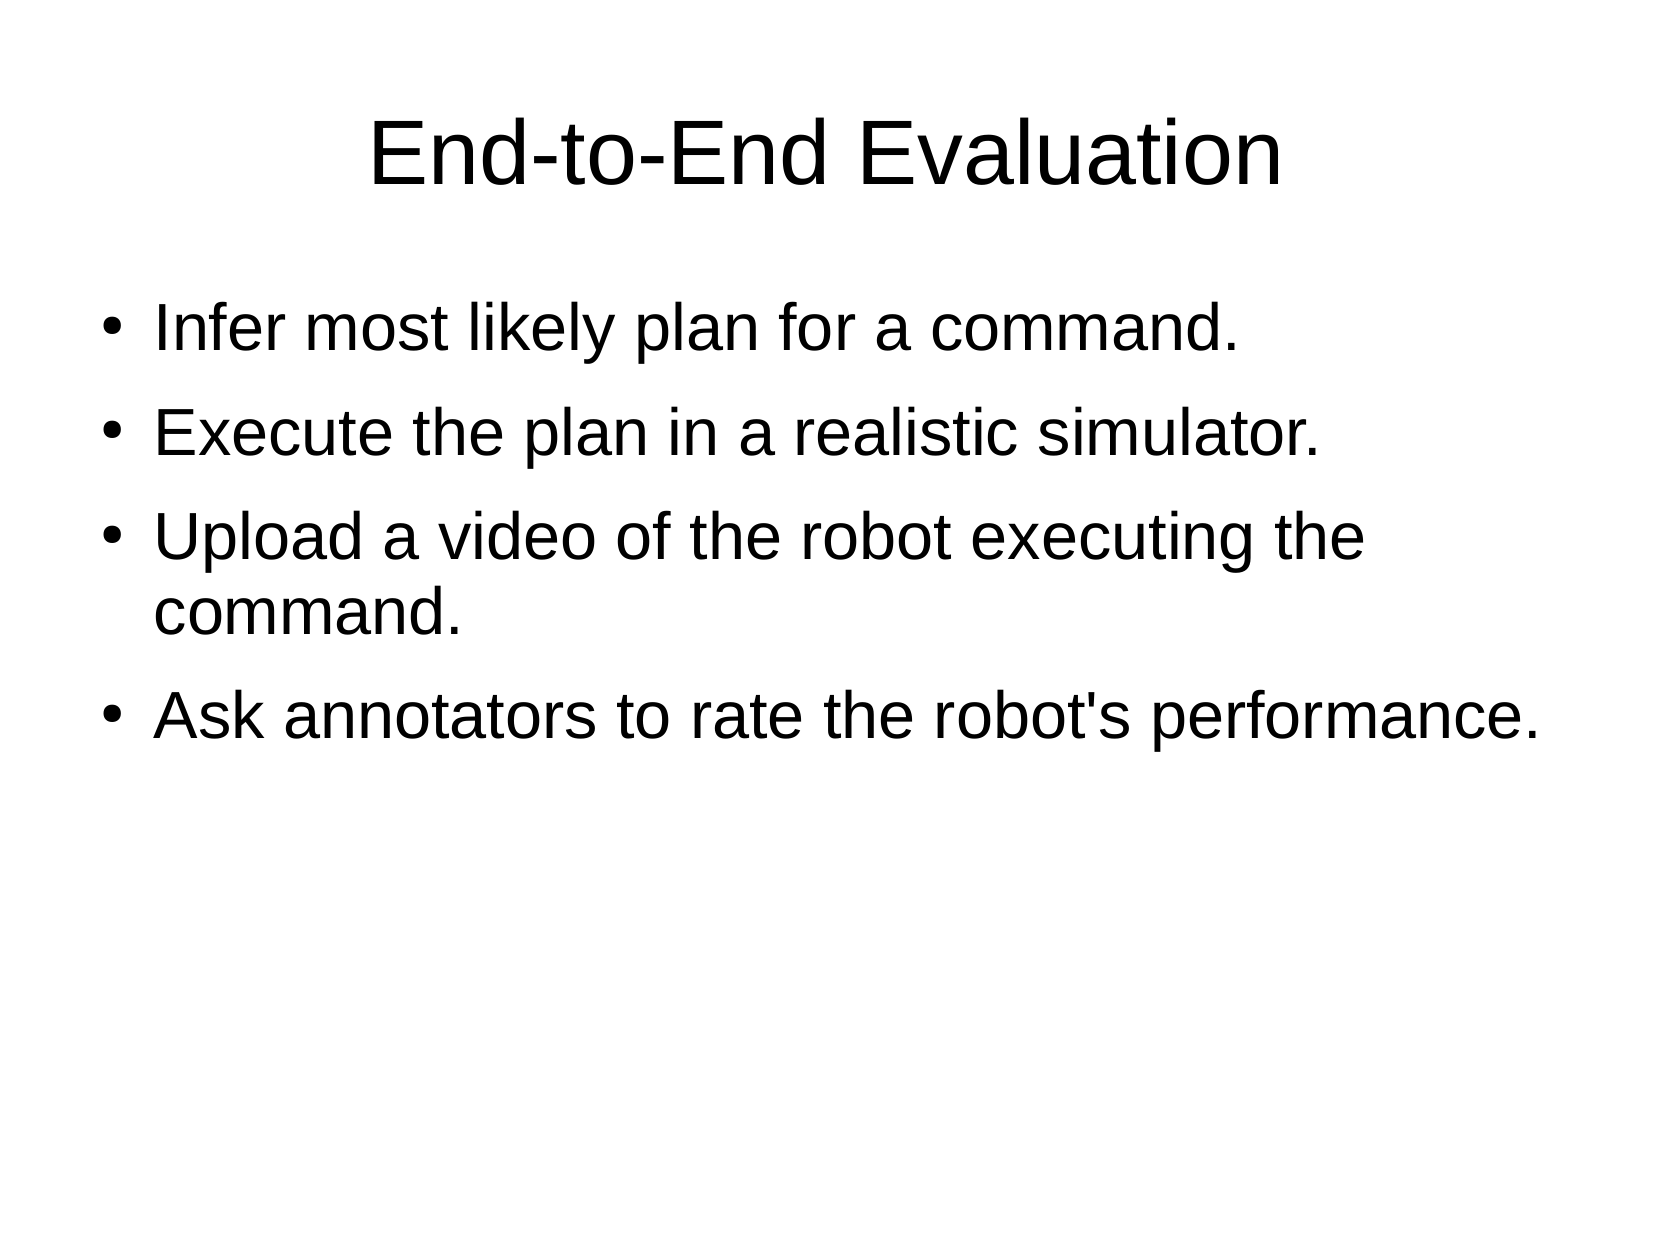

# End-to-End Evaluation
Infer most likely plan for a command.
Execute the plan in a realistic simulator.
Upload a video of the robot executing the command.
Ask annotators to rate the robot's performance.